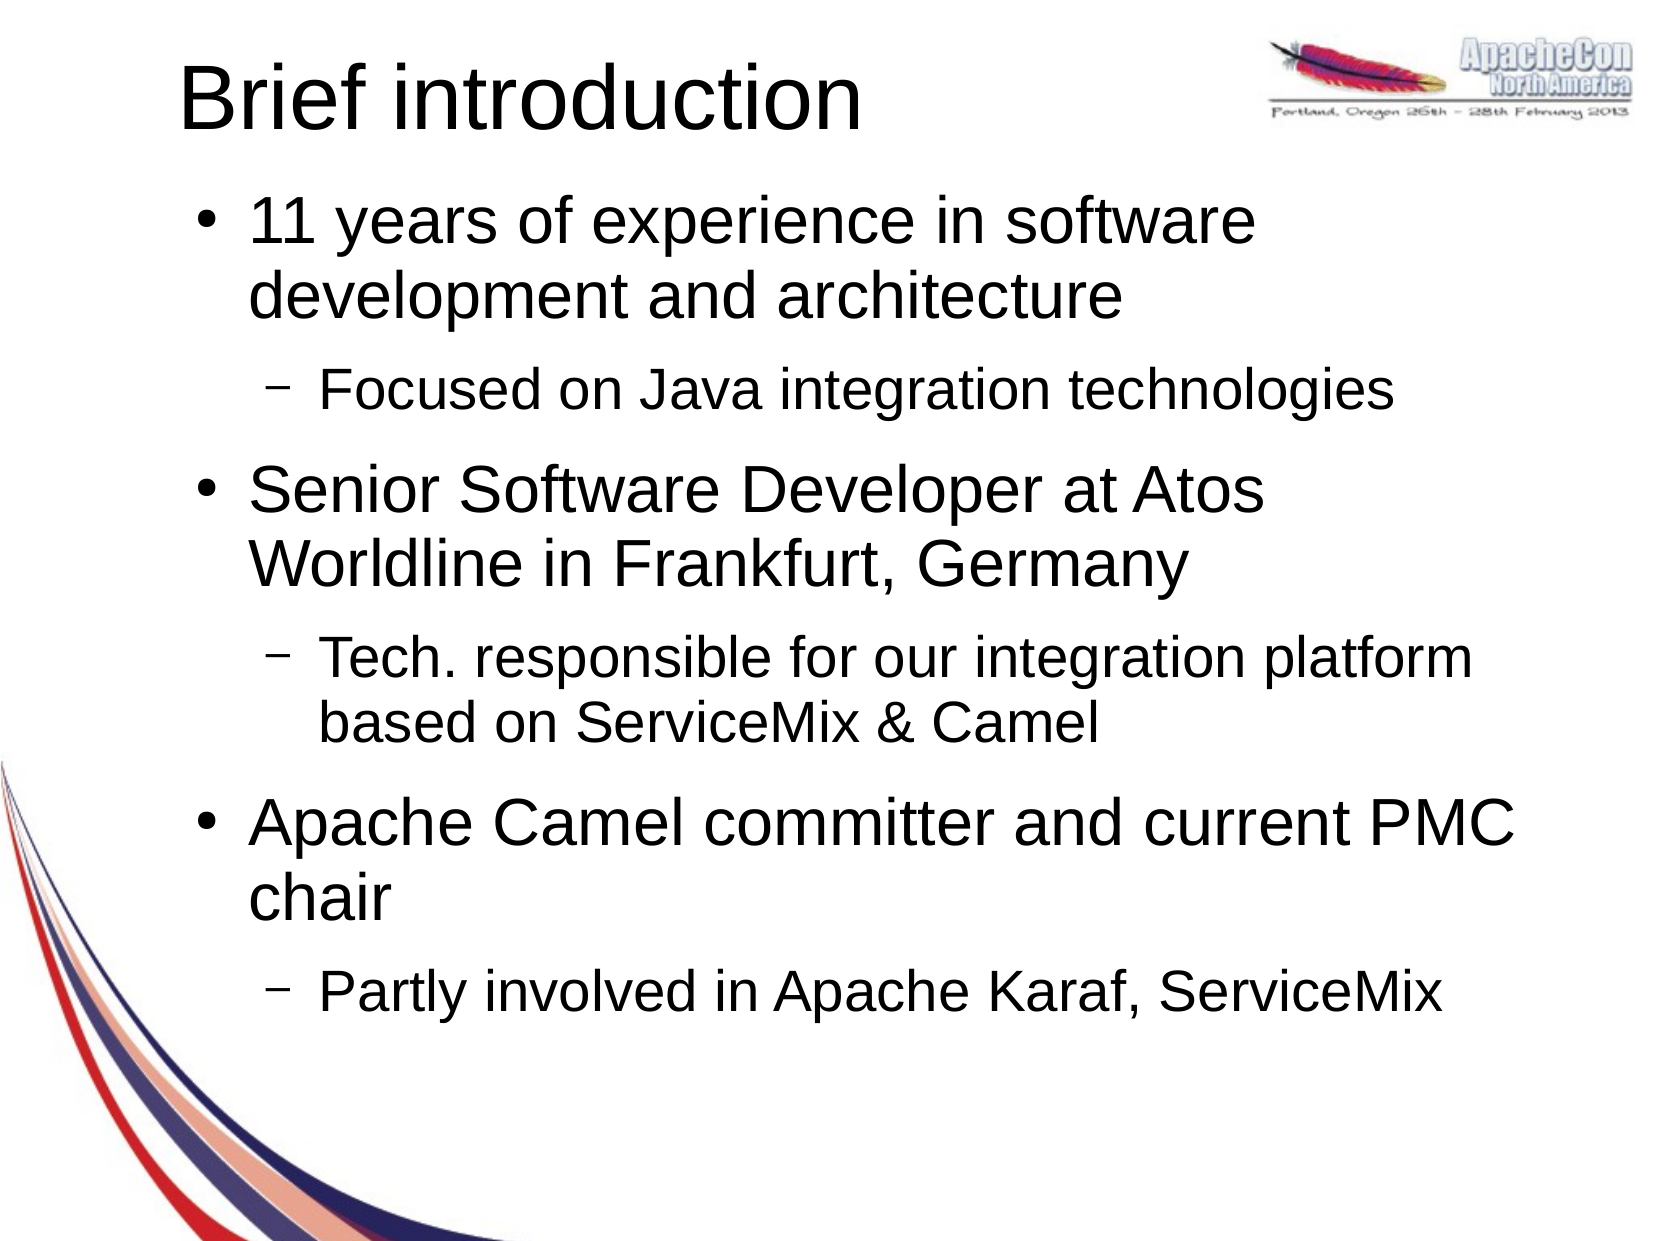

# Brief introduction
11 years of experience in software development and architecture
Focused on Java integration technologies
Senior Software Developer at Atos Worldline in Frankfurt, Germany
Tech. responsible for our integration platform based on ServiceMix & Camel
Apache Camel committer and current PMC chair
Partly involved in Apache Karaf, ServiceMix